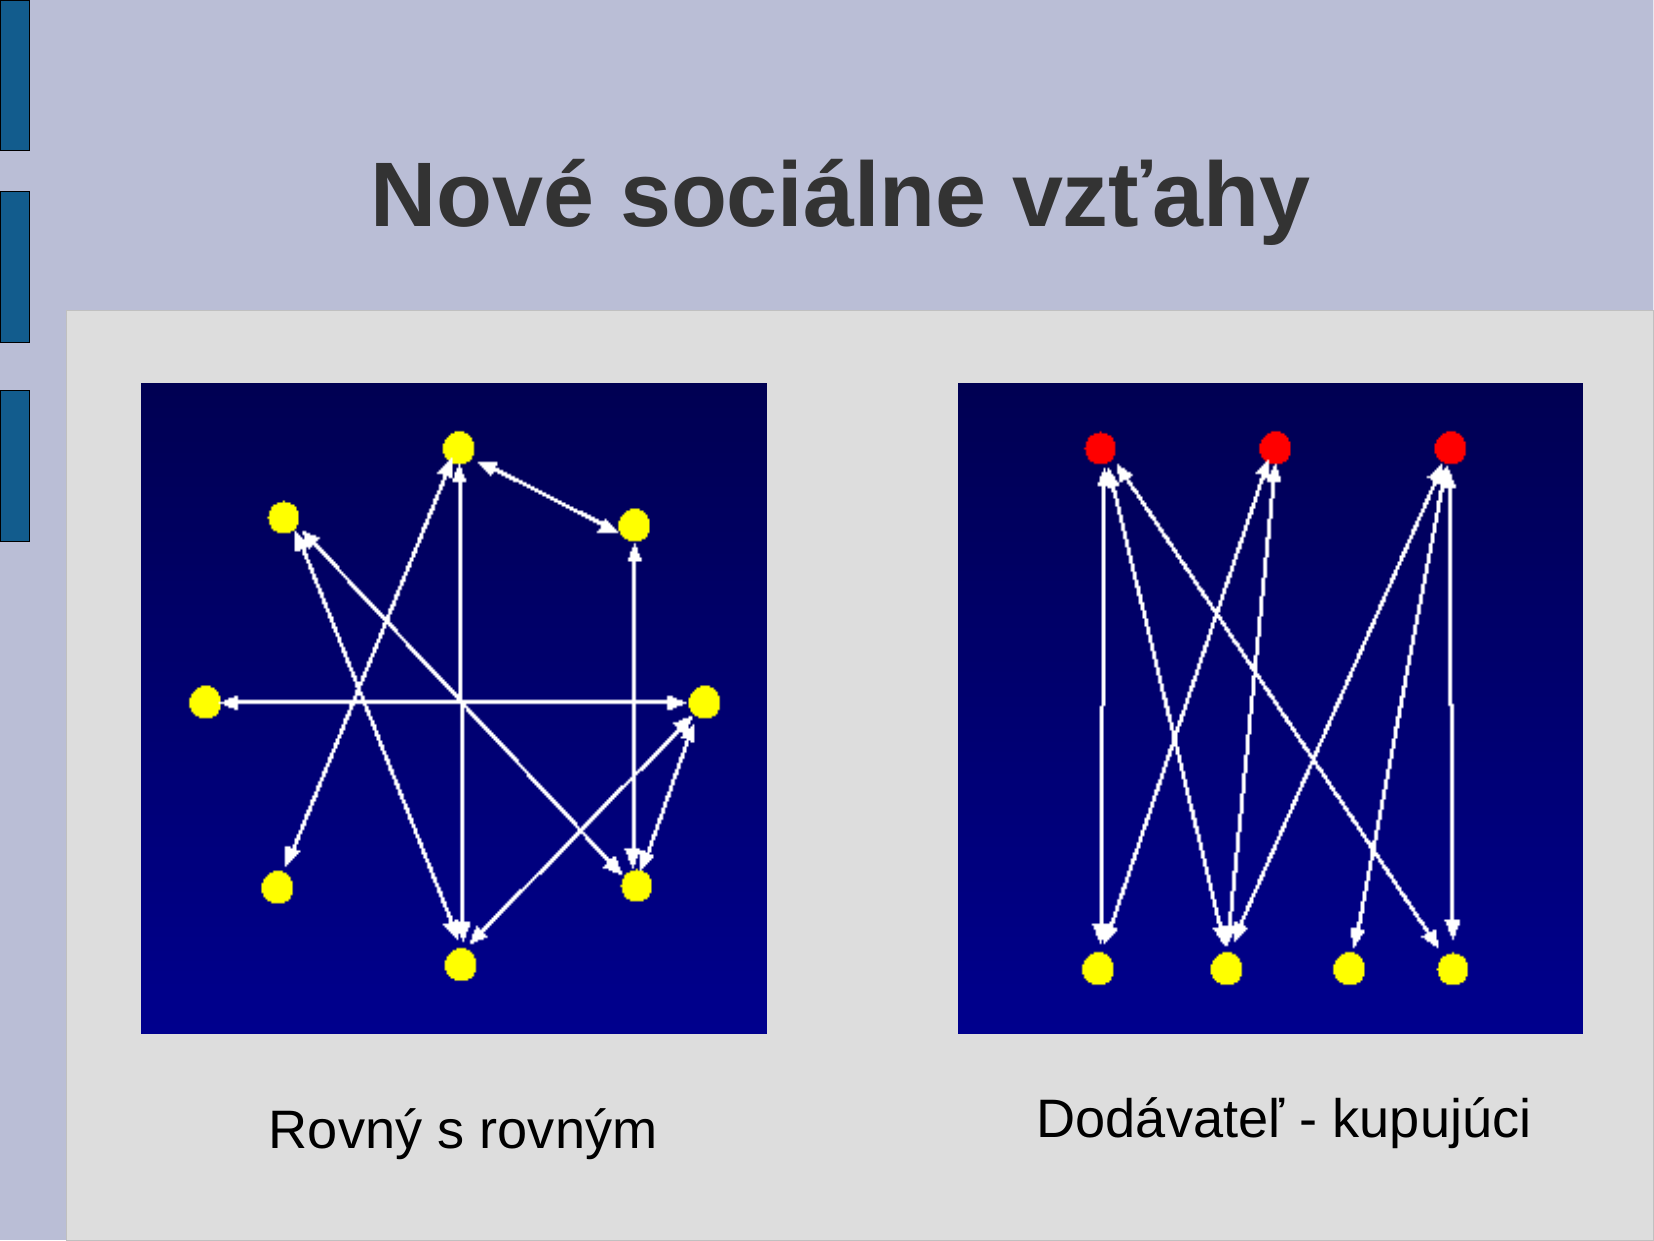

# Nové sociálne vzťahy
Dodávateľ - kupujúci
Rovný s rovným